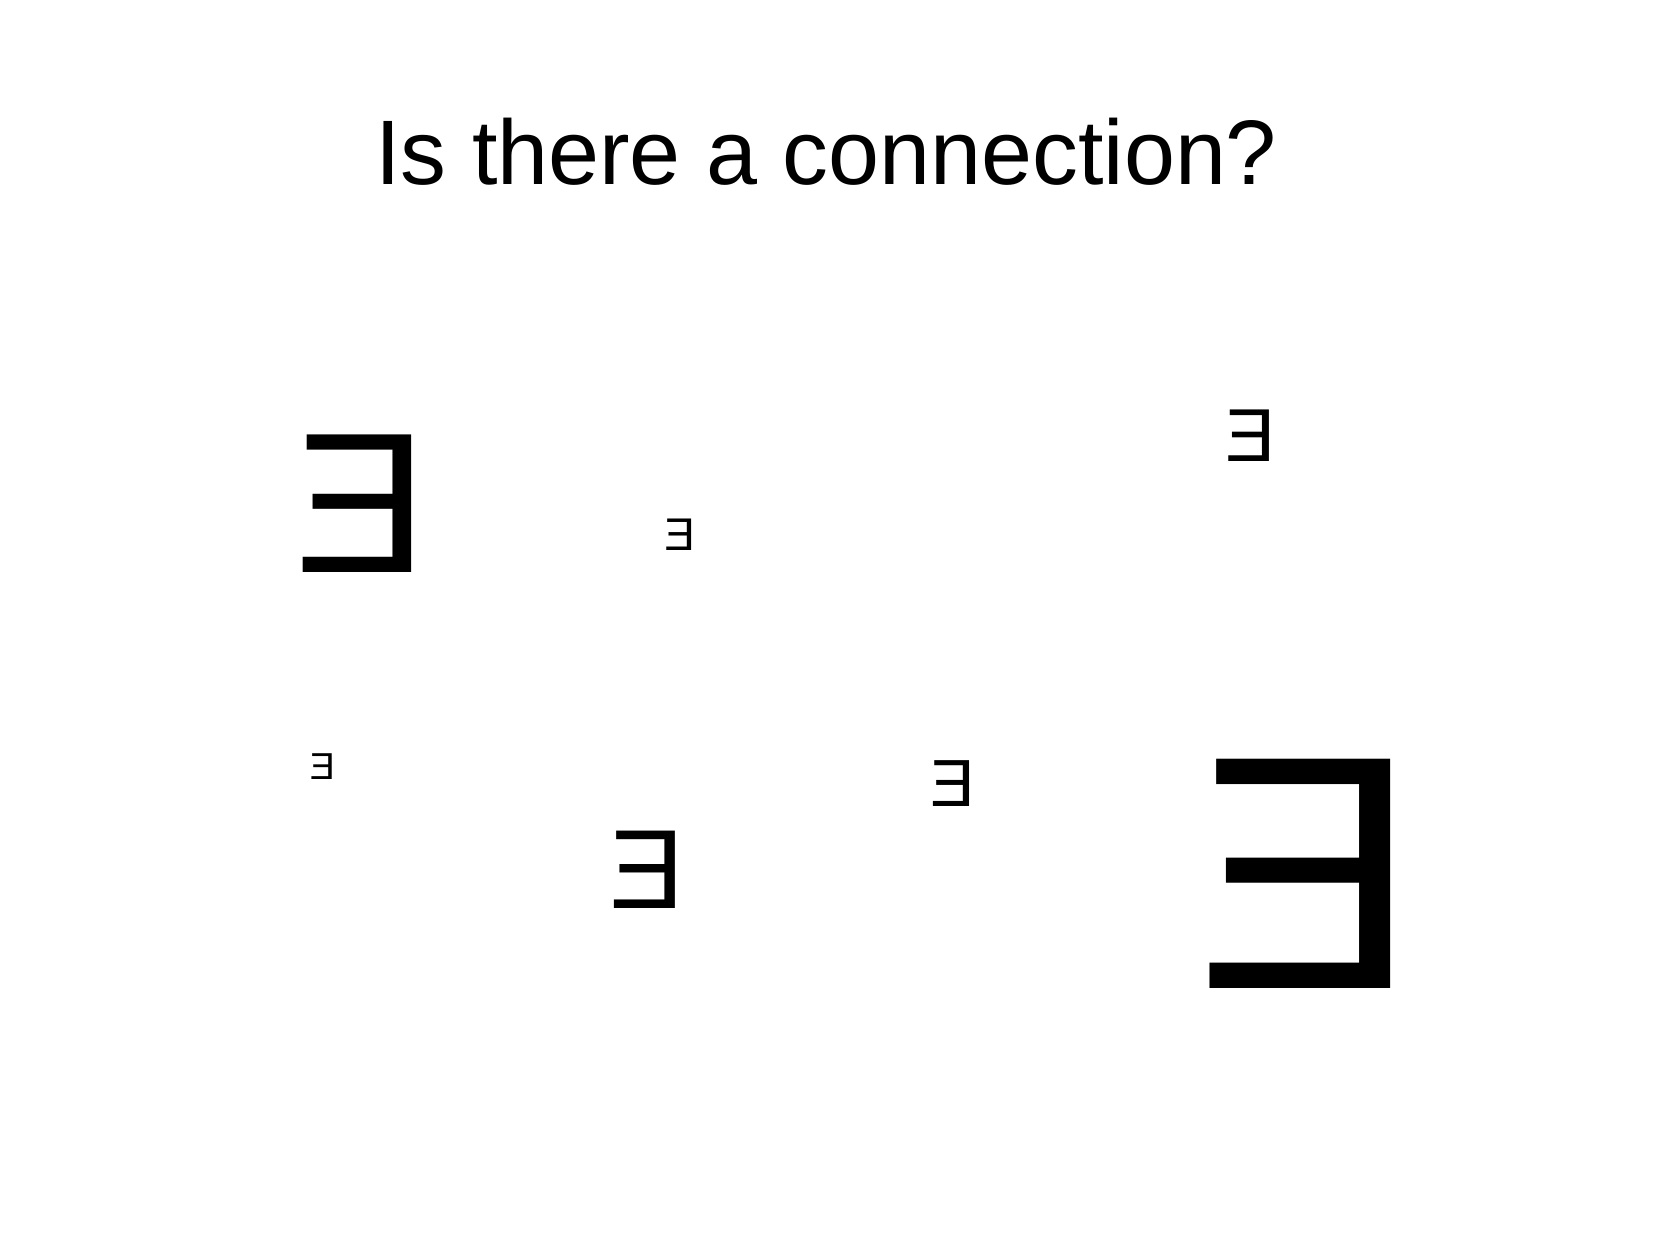

# Is there a connection?
Ǝ
Ǝ
Ǝ
Ǝ
Ǝ
Ǝ
Ǝ